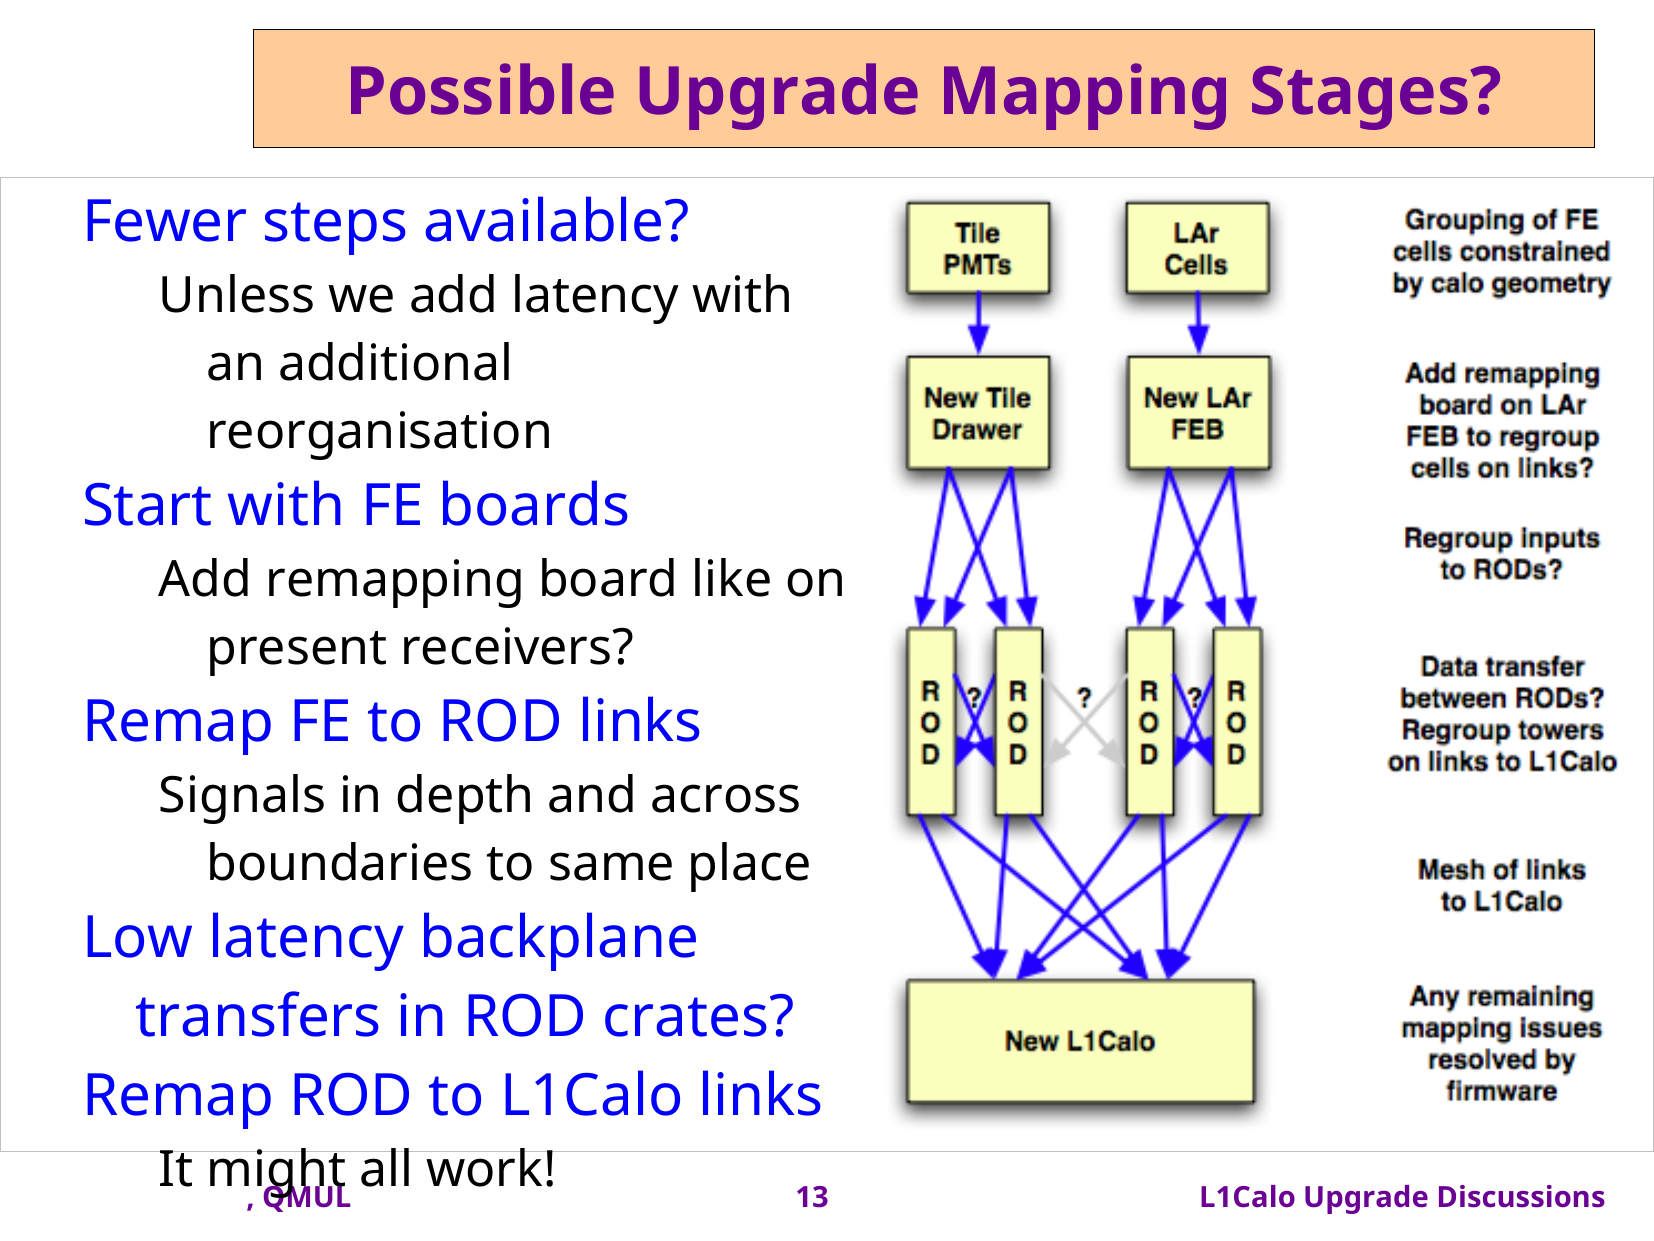

# Possible Upgrade Mapping Stages?
Fewer steps available?
Unless we add latency with an additional reorganisation
Start with FE boards
Add remapping board like on present receivers?
Remap FE to ROD links
Signals in depth and across boundaries to same place
Low latency backplane transfers in ROD crates?
Remap ROD to L1Calo links
It might all work!